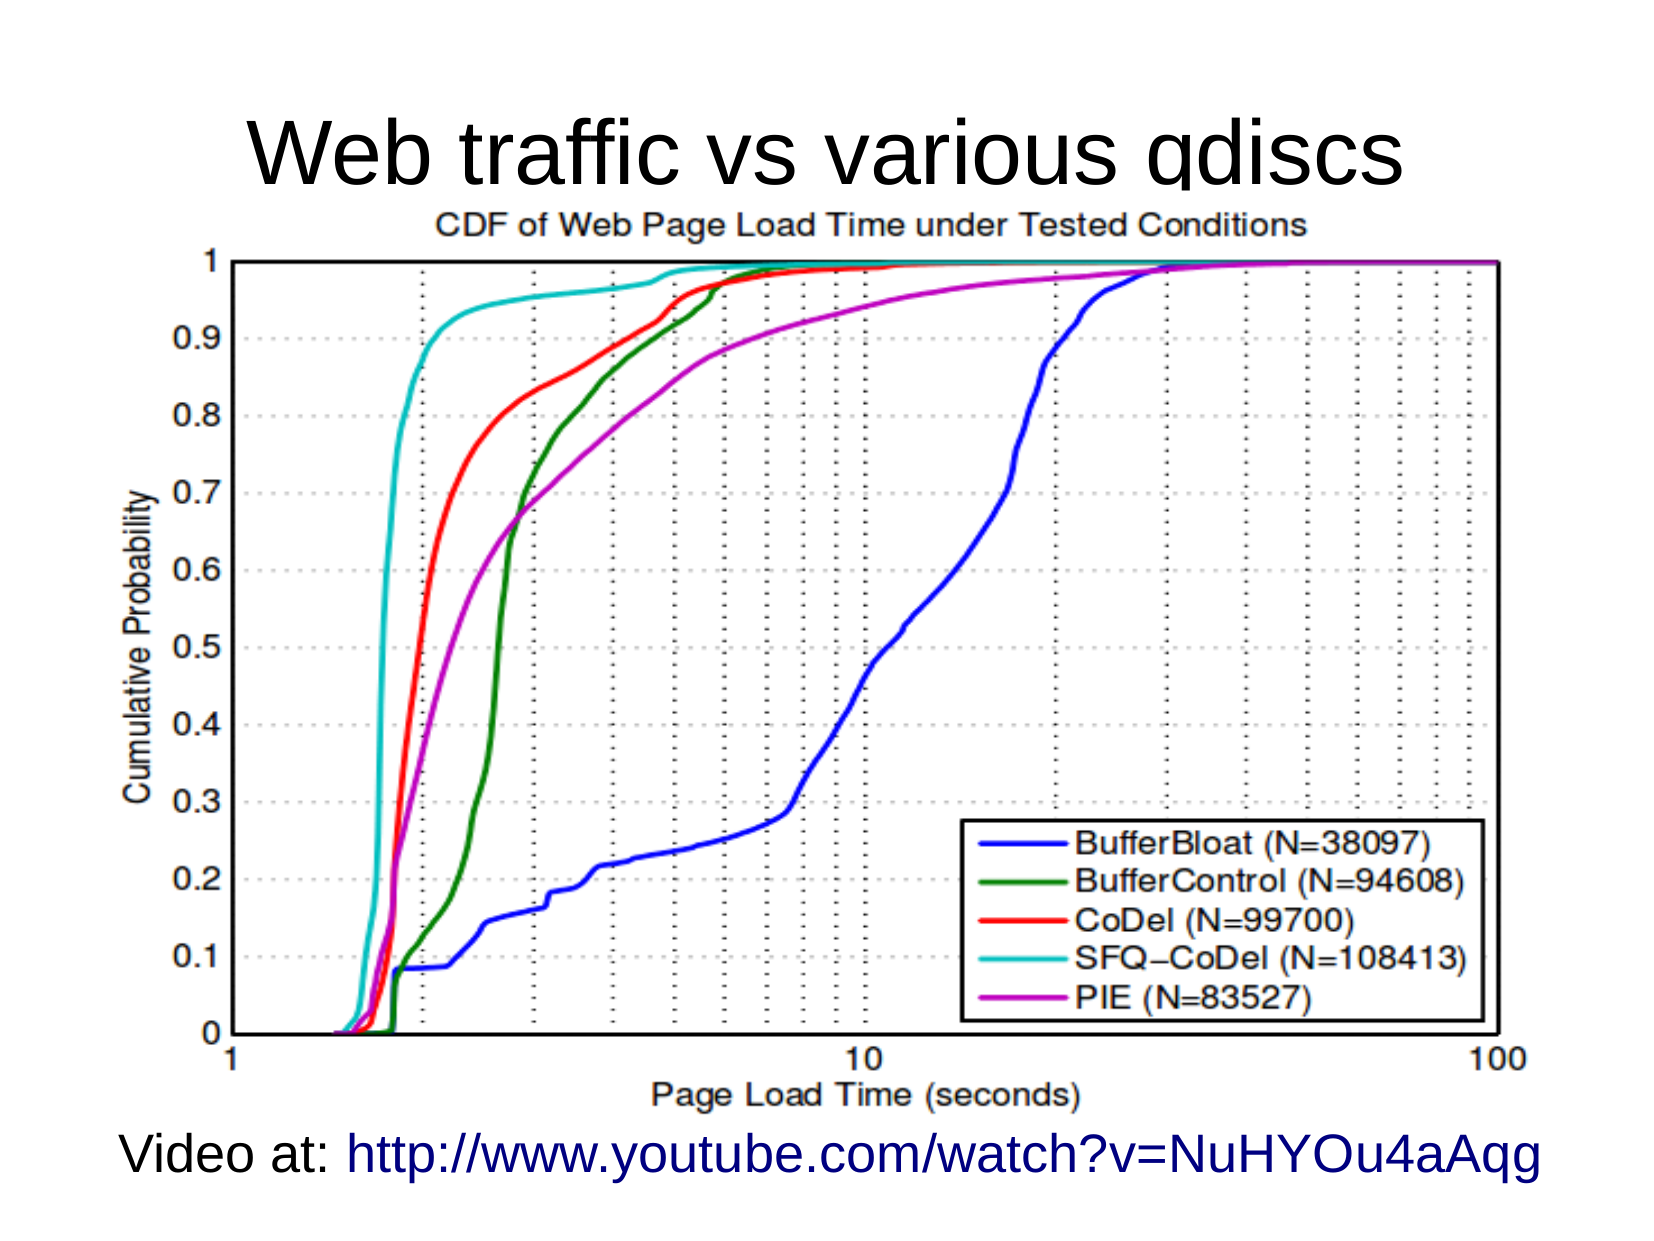

# Web traffic vs various qdiscs
Video at: http://www.youtube.com/watch?v=NuHYOu4aAqg